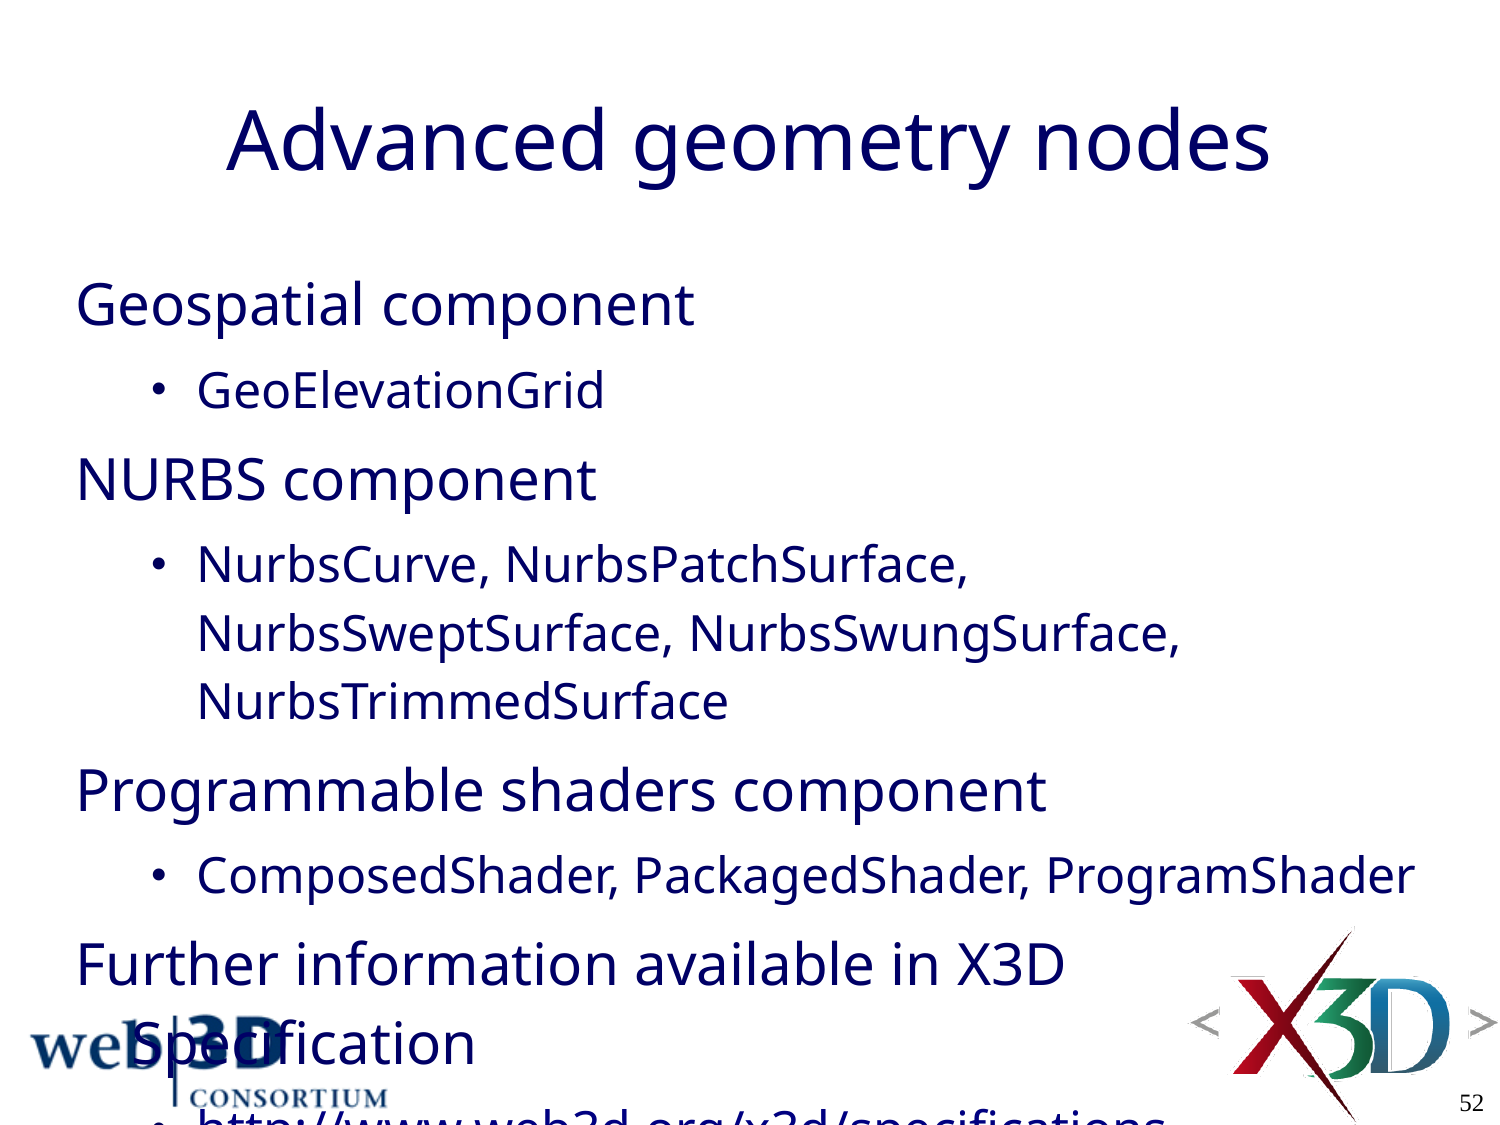

# Advanced geometry nodes
Geospatial component
GeoElevationGrid
NURBS component
NurbsCurve, NurbsPatchSurface, NurbsSweptSurface, NurbsSwungSurface, NurbsTrimmedSurface
Programmable shaders component
ComposedShader, PackagedShader, ProgramShader
Further information available in X3D Specification
http://www.web3d.org/x3d/specifications